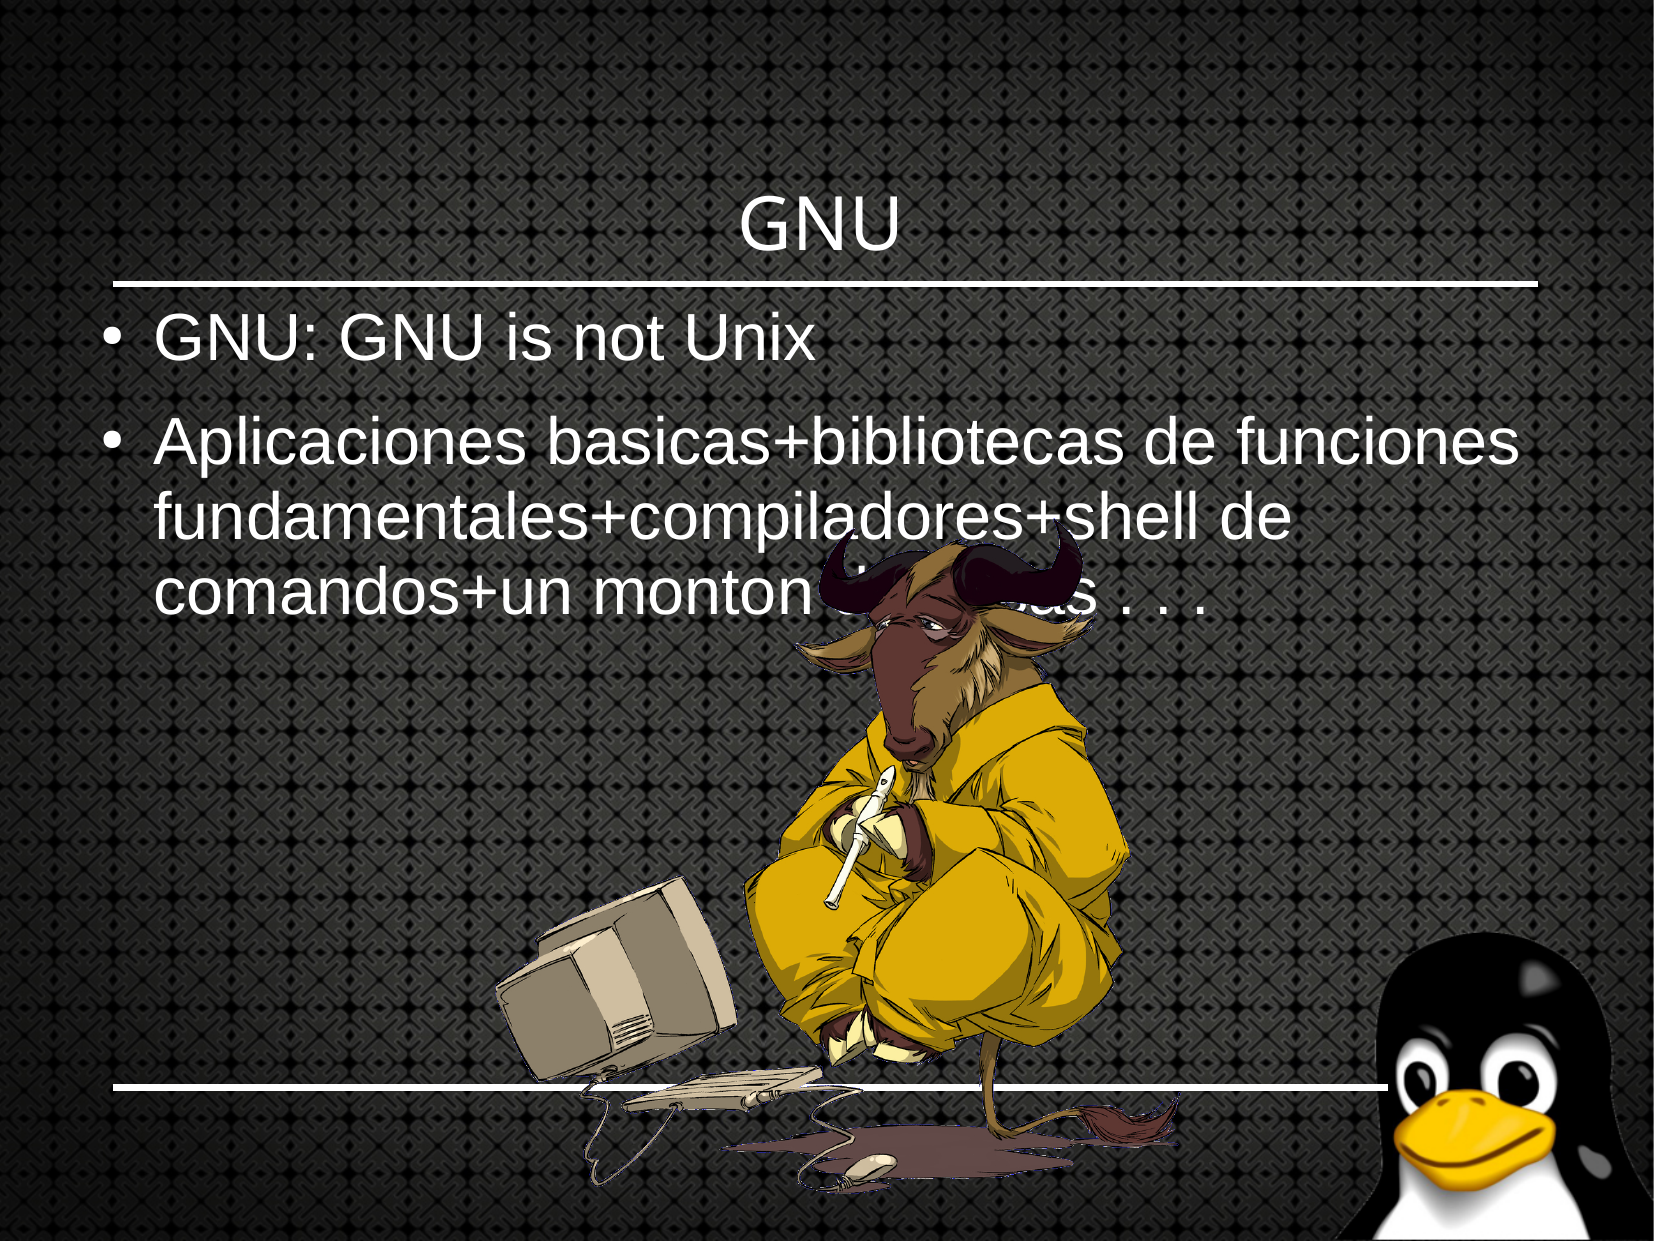

# GNU
GNU: GNU is not Unix
Aplicaciones basicas+bibliotecas de funciones fundamentales+compiladores+shell de comandos+un monton de cosas . . .